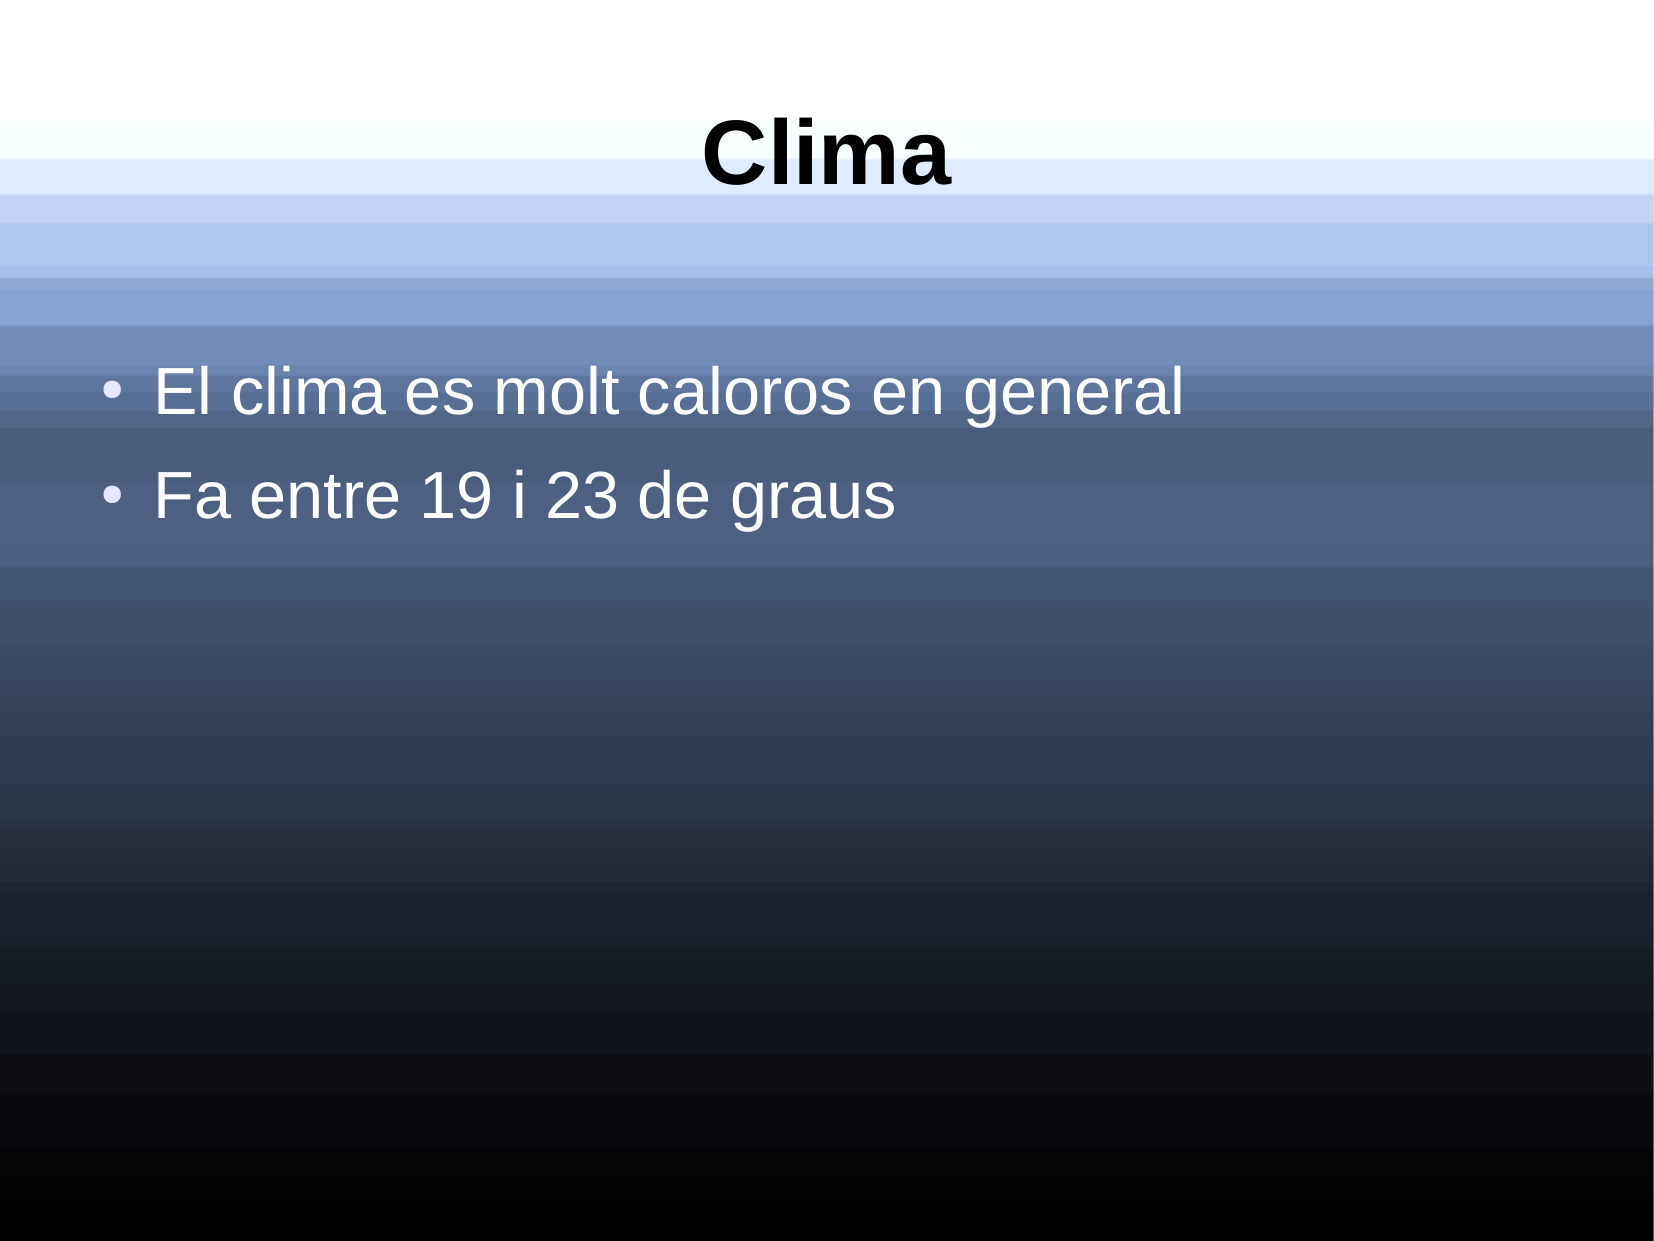

# Clima
El clima es molt caloros en general
Fa entre 19 i 23 de graus